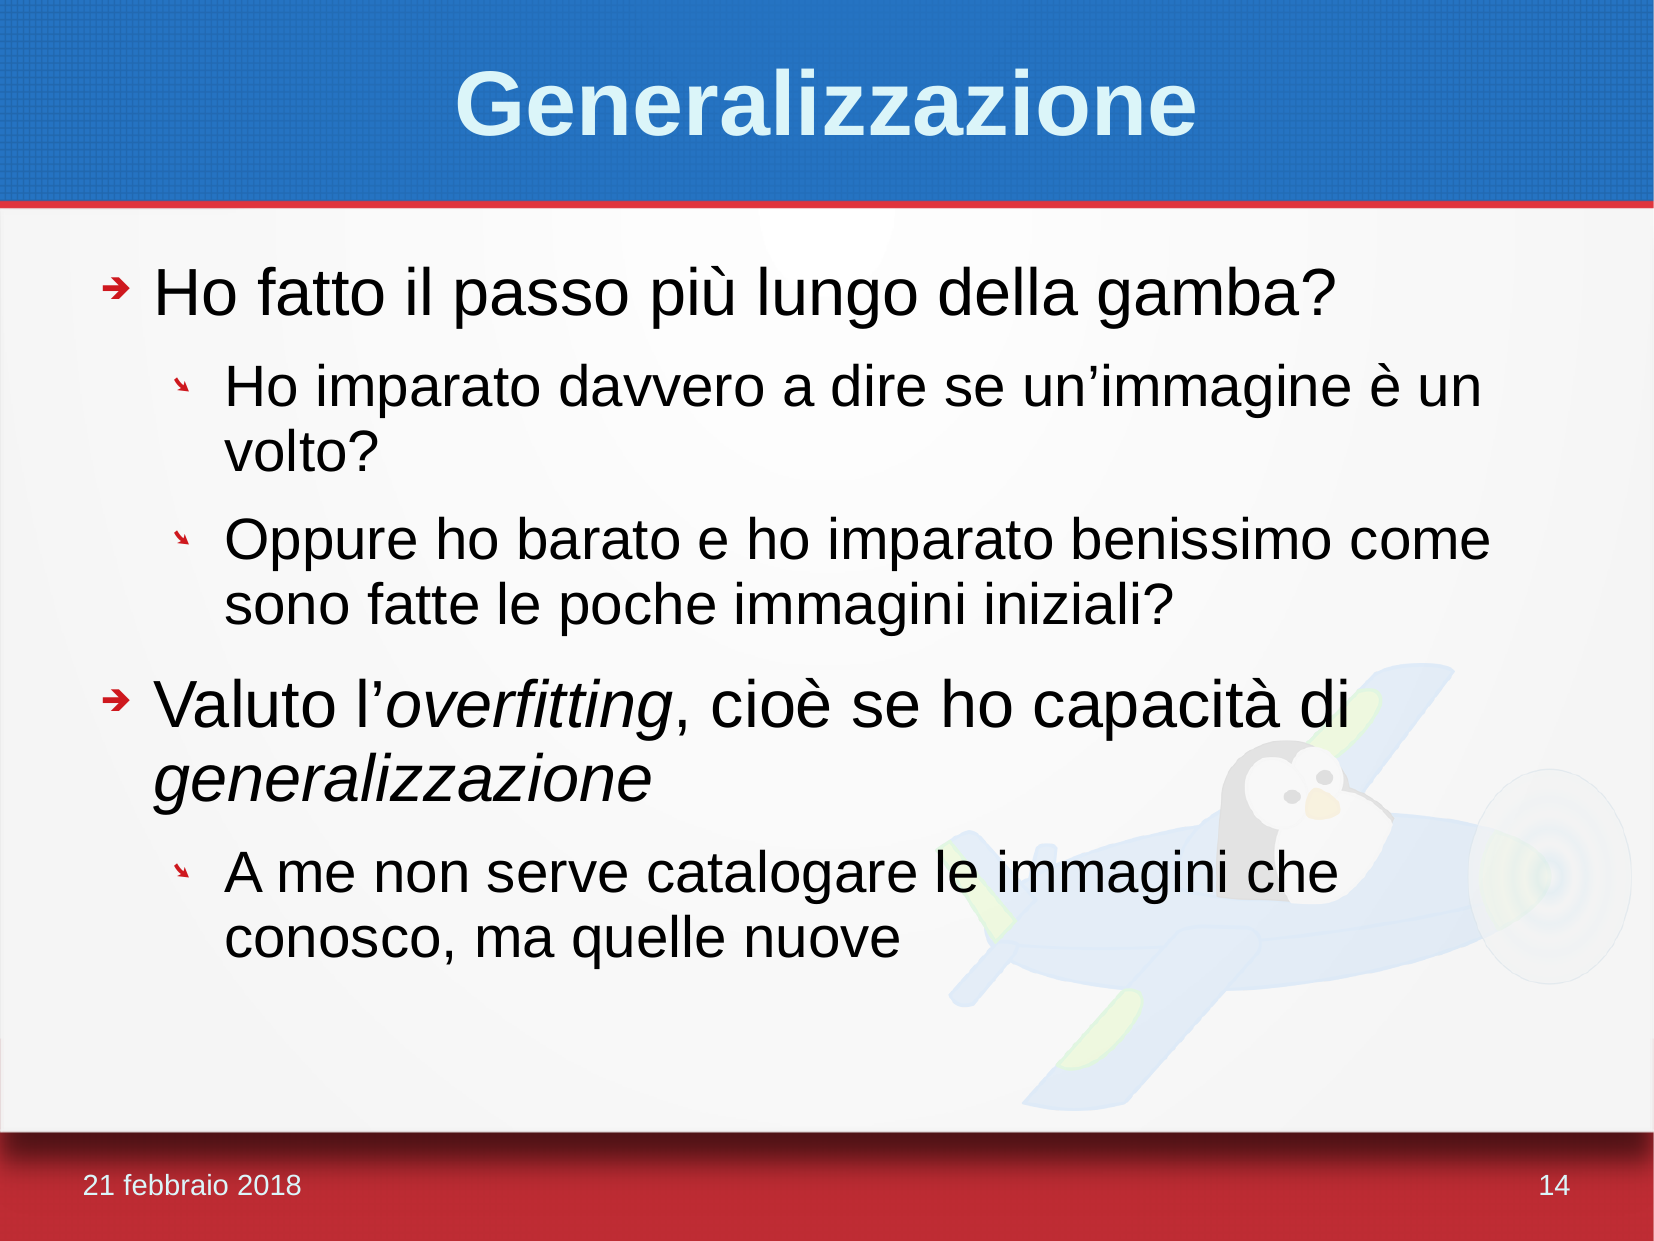

# Generalizzazione
Ho fatto il passo più lungo della gamba?
Ho imparato davvero a dire se un’immagine è un volto?
Oppure ho barato e ho imparato benissimo come sono fatte le poche immagini iniziali?
Valuto l’overfitting, cioè se ho capacità di generalizzazione
A me non serve catalogare le immagini che conosco, ma quelle nuove
21 febbraio 2018
14